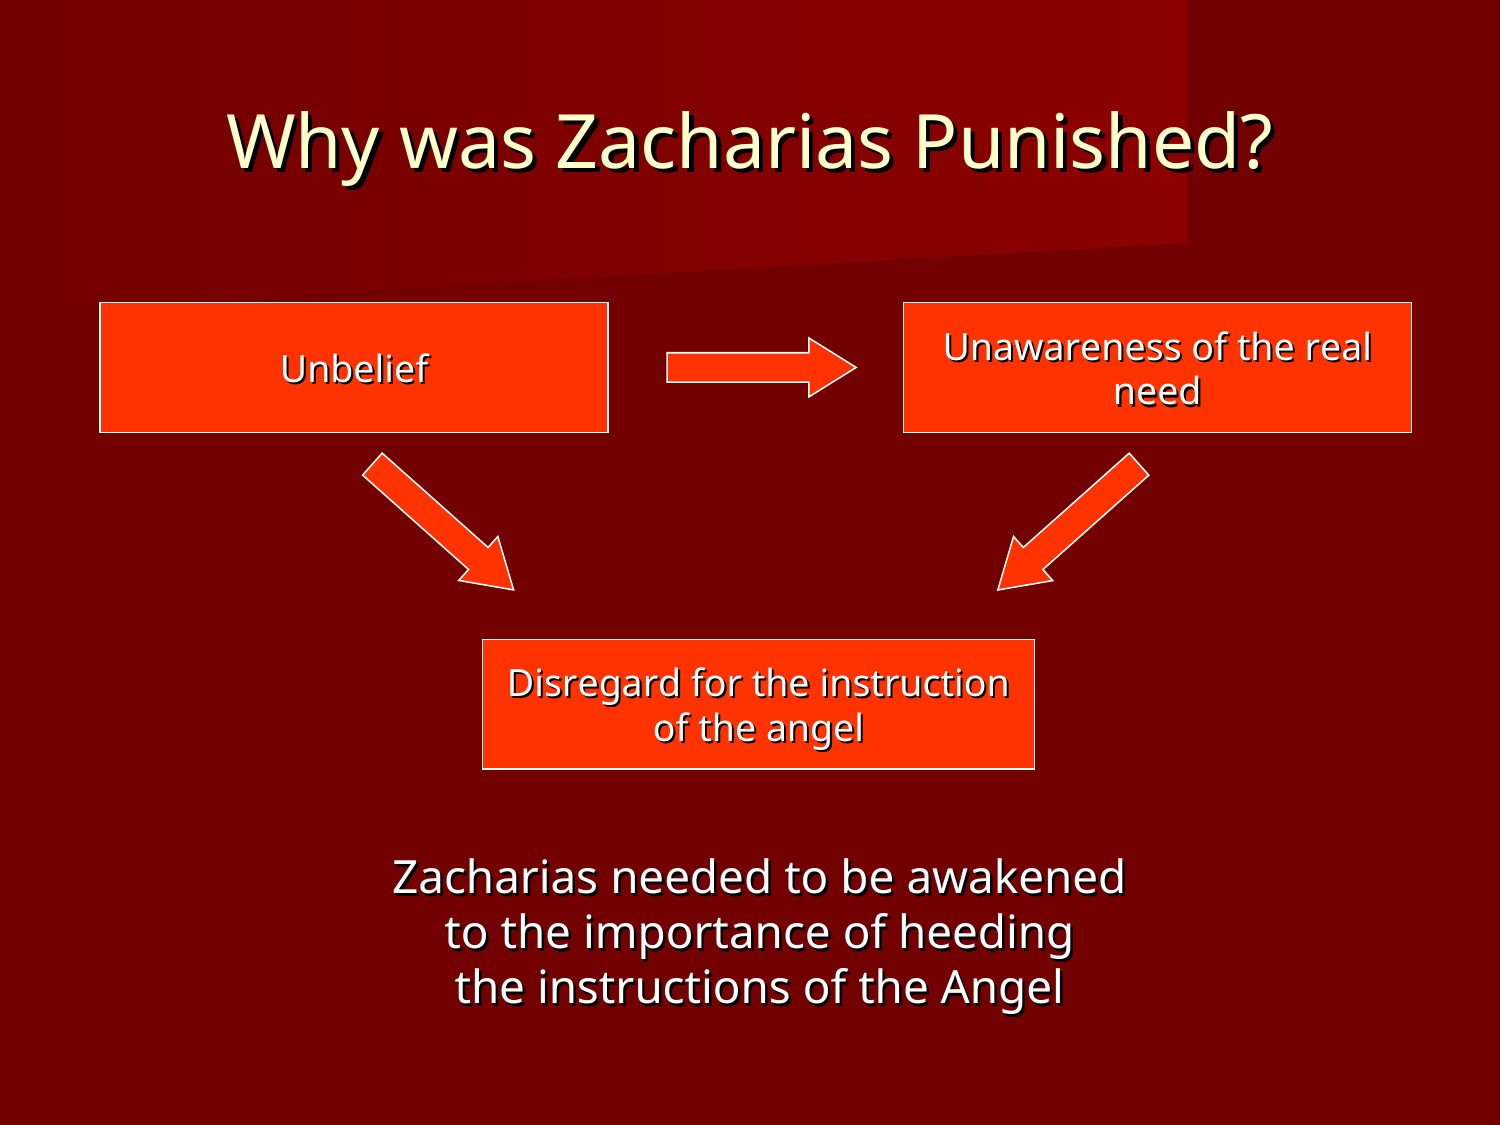

# Why was Zacharias Punished?
Unbelief
Unawareness of the real need
Disregard for the instruction of the angel
Zacharias needed to be awakened
to the importance of heeding
the instructions of the Angel